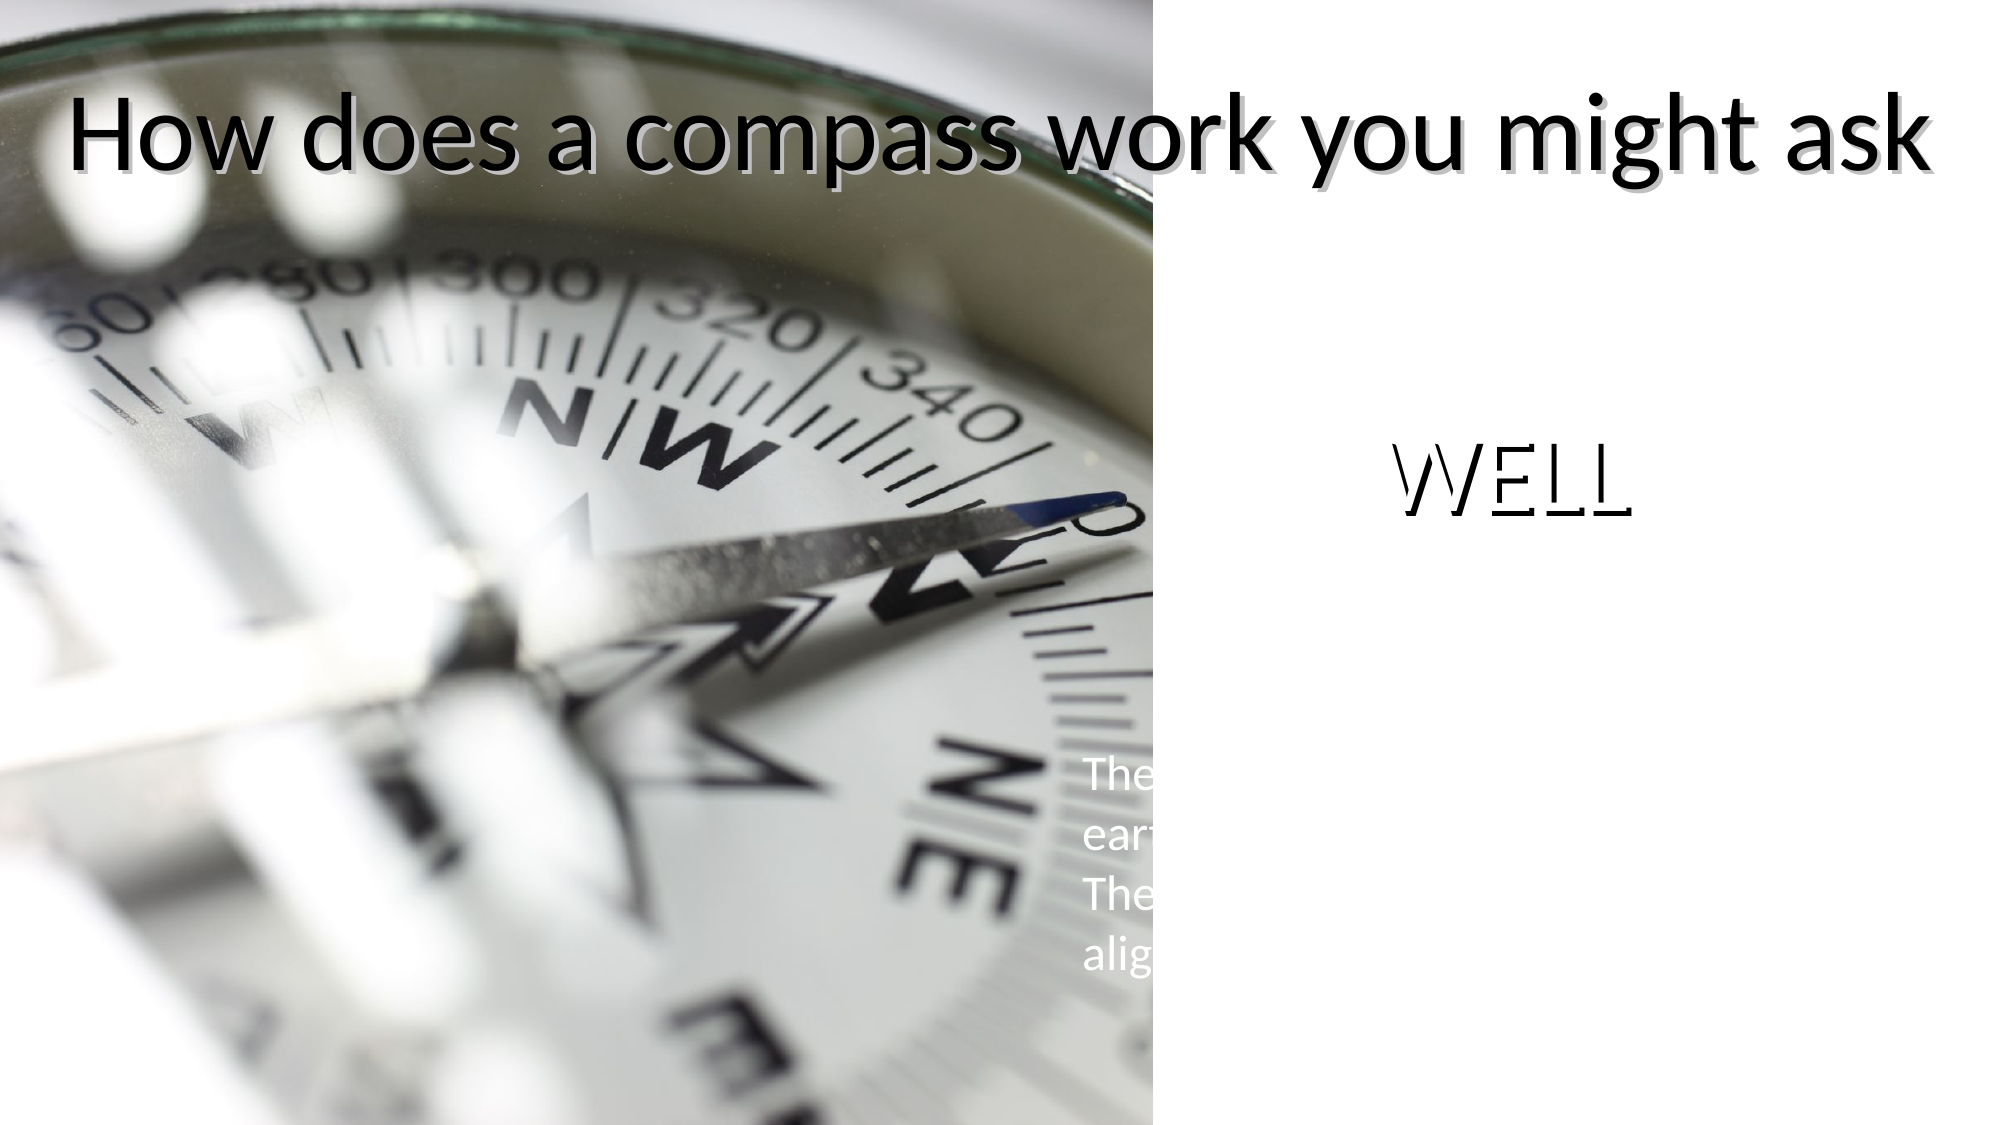

How does a compass work you might ask
WELL
There is a HUGE magnetic field around the earth. However, it is not very strong.
The magnetized needle in the compass is aligned with this magnetic field